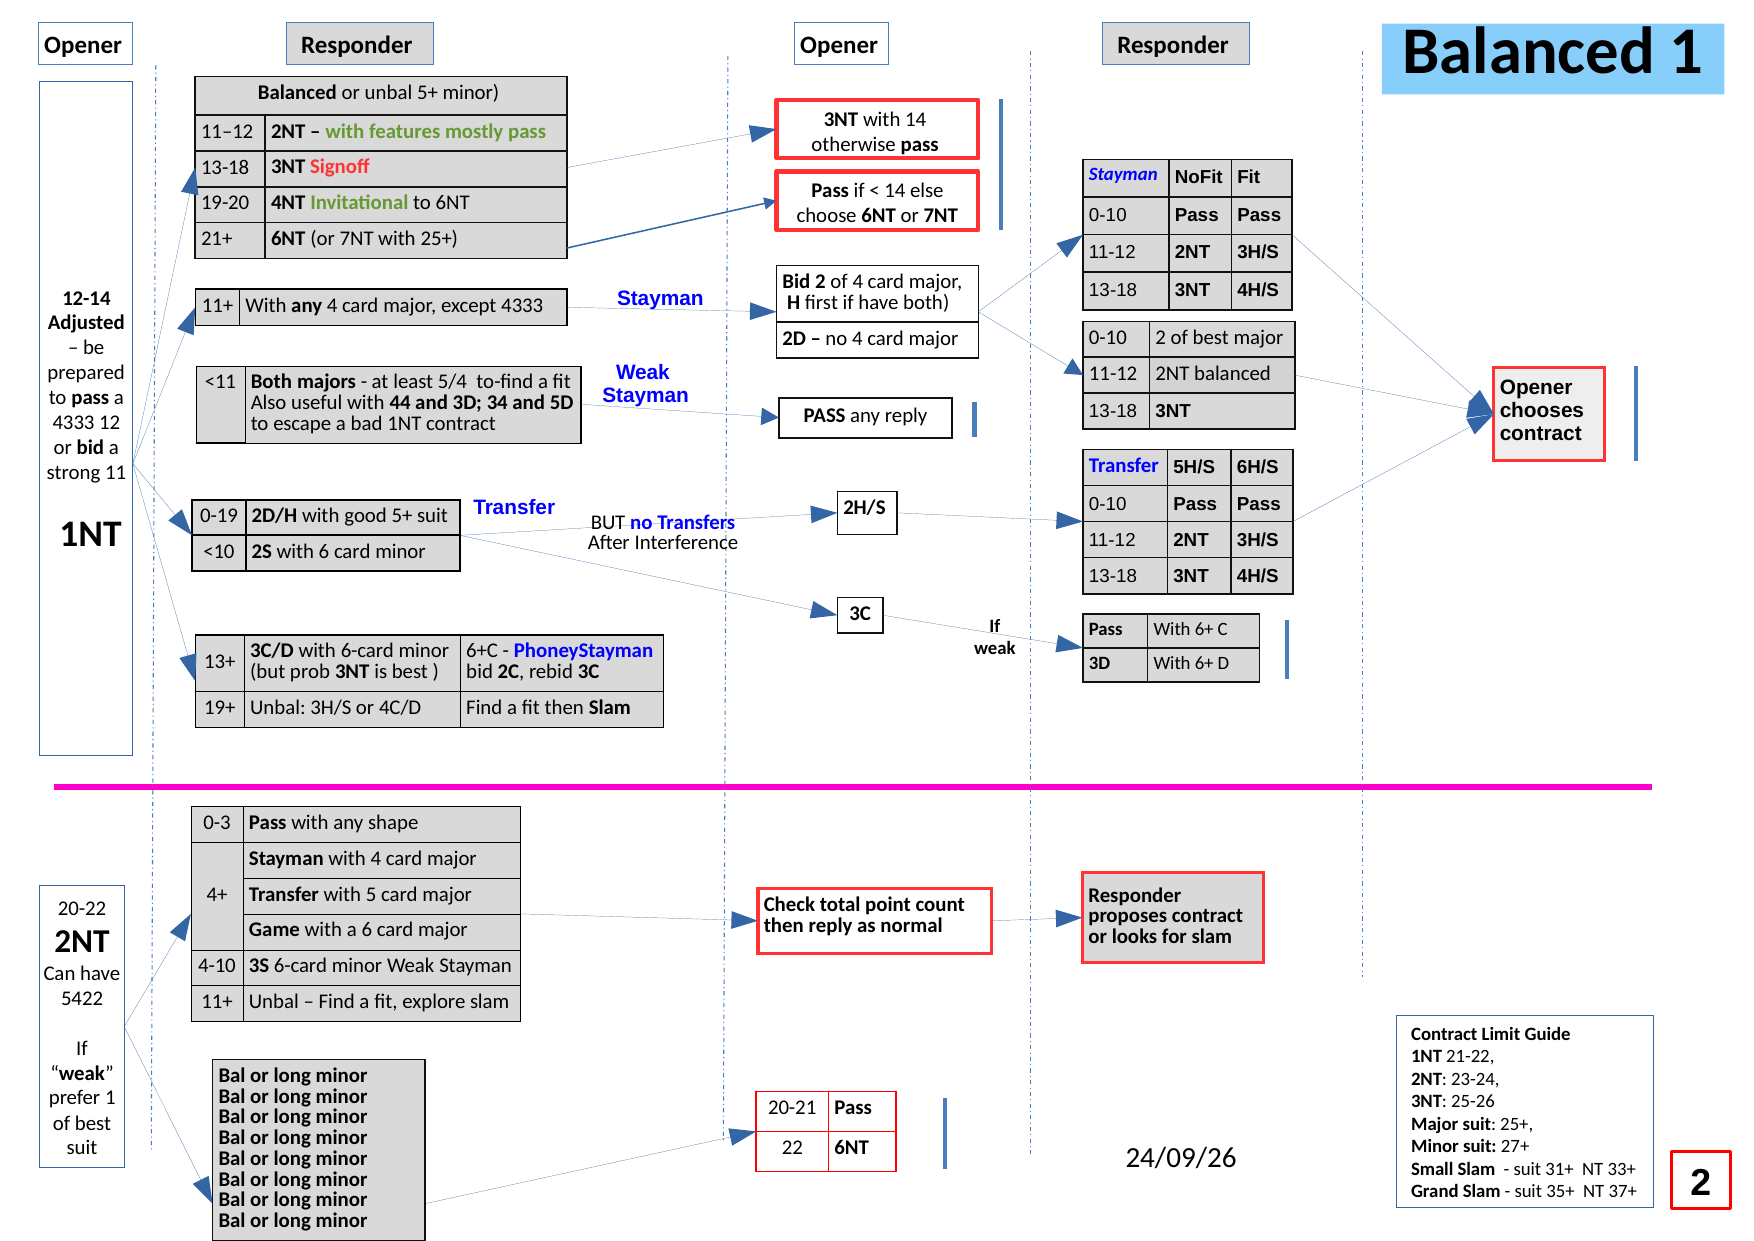

Opener
Responder
Opener
Responder
Balanced 1
| Balanced or unbal 5+ minor) | |
| --- | --- |
| 11–12 | 2NT – with features mostly pass |
| 13-18 | 3NT Signoff |
| 19-20 | 4NT Invitational to 6NT |
| 21+ | 6NT (or 7NT with 25+) |
12-14
Adjusted – be prepared to pass a 4333 12 or bid a strong 11
 1NT
3NT with 14
otherwise pass
| Stayman | NoFit | Fit |
| --- | --- | --- |
| 0-10 | Pass | Pass |
| 11-12 | 2NT | 3H/S |
| 13-18 | 3NT | 4H/S |
Pass if < 14 else choose 6NT or 7NT
| Bid 2 of 4 card major, H first if have both) |
| --- |
| 2D – no 4 card major |
Stayman
| 11+ | With any 4 card major, except 4333 |
| --- | --- |
| 0-10 | 2 of best major |
| --- | --- |
| 11-12 | 2NT balanced |
| 13-18 | 3NT |
Weak
Stayman
| <11 | Both majors - at least 5/4 to-find a fit Also useful with 44 and 3D; 34 and 5D to escape a bad 1NT contract |
| --- | --- |
| Opener chooses contract |
| --- |
| PASS any reply |
| --- |
| Transfer | 5H/S | 6H/S |
| --- | --- | --- |
| 0-10 | Pass | Pass |
| 11-12 | 2NT | 3H/S |
| 13-18 | 3NT | 4H/S |
| 2H/S |
| --- |
Transfer
| 0-19 | 2D/H with good 5+ suit |
| --- | --- |
| <10 | 2S with 6 card minor |
BUT no Transfers
After Interference
| 3C |
| --- |
If weak
| Pass | With 6+ C |
| --- | --- |
| 3D | With 6+ D |
| 13+ | 3C/D with 6-card minor (but prob 3NT is best ) | 6+C - PhoneyStayman bid 2C, rebid 3C |
| --- | --- | --- |
| 19+ | Unbal: 3H/S or 4C/D | Find a fit then Slam |
| 0-3 | Pass with any shape |
| --- | --- |
| 4+ | Stayman with 4 card major |
| | Transfer with 5 card major |
| | Game with a 6 card major |
| 4-10 | 3S 6-card minor Weak Stayman |
| 11+ | Unbal – Find a fit, explore slam |
| Responder proposes contract or looks for slam |
| --- |
20-22
2NT
Can have 5422
If “weak” prefer 1 of best suit
| Check total point count then reply as normal |
| --- |
Contract Limit Guide
1NT 21-22,
2NT: 23-24,
3NT: 25-26
Major suit: 25+,
Minor suit: 27+
Small Slam - suit 31+ NT 33+
Grand Slam - suit 35+ NT 37+
| Bal or long minor Bal or long minor Bal or long minor Bal or long minor Bal or long minor Bal or long minor Bal or long minor Bal or long minor | |
| --- | --- |
| 4-10 | 3NT Signoff |
| 11-12 | 4NT Invite - 6NT |
| 13+ | 6NT Signoff |
| 20-21 | Pass |
| --- | --- |
| 22 | 6NT |
2